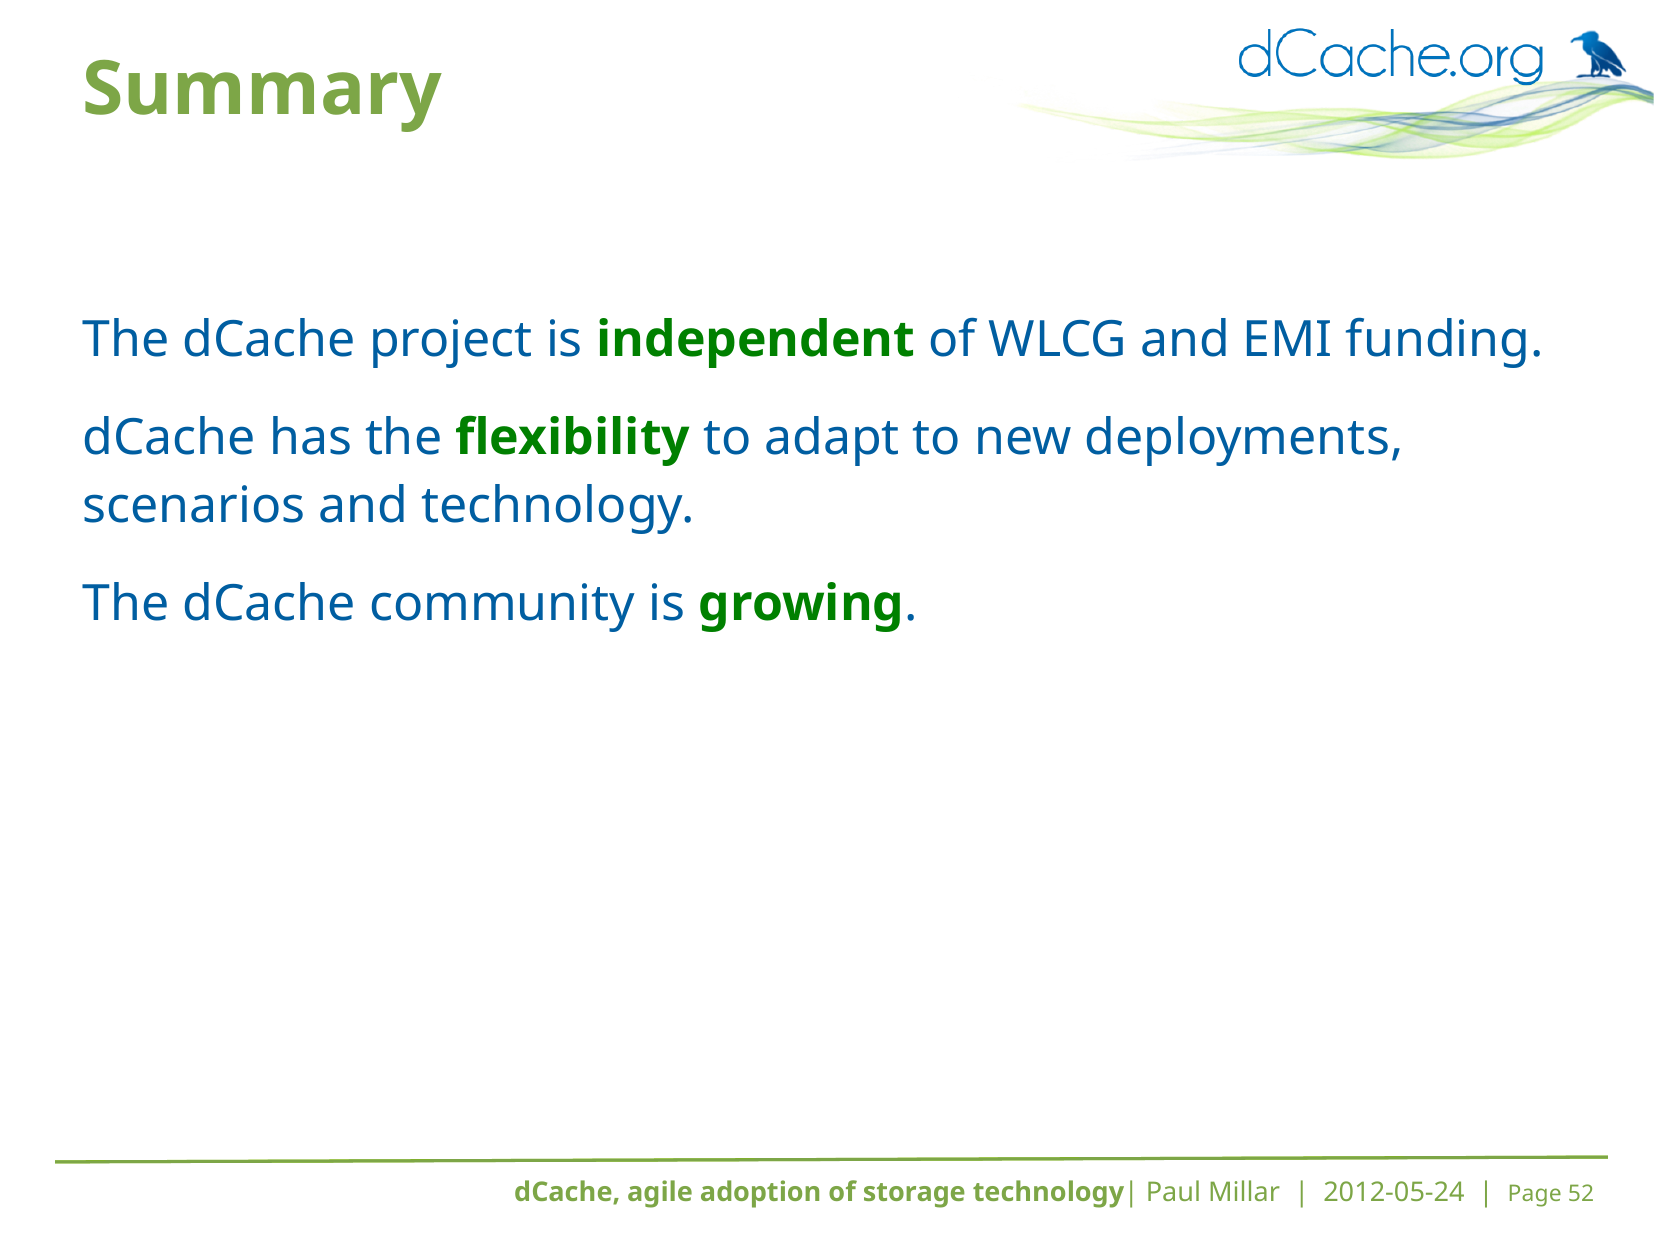

# Summary
The dCache project is independent of WLCG and EMI funding.
dCache has the flexibility to adapt to new deployments, scenarios and technology.
The dCache community is growing.
52